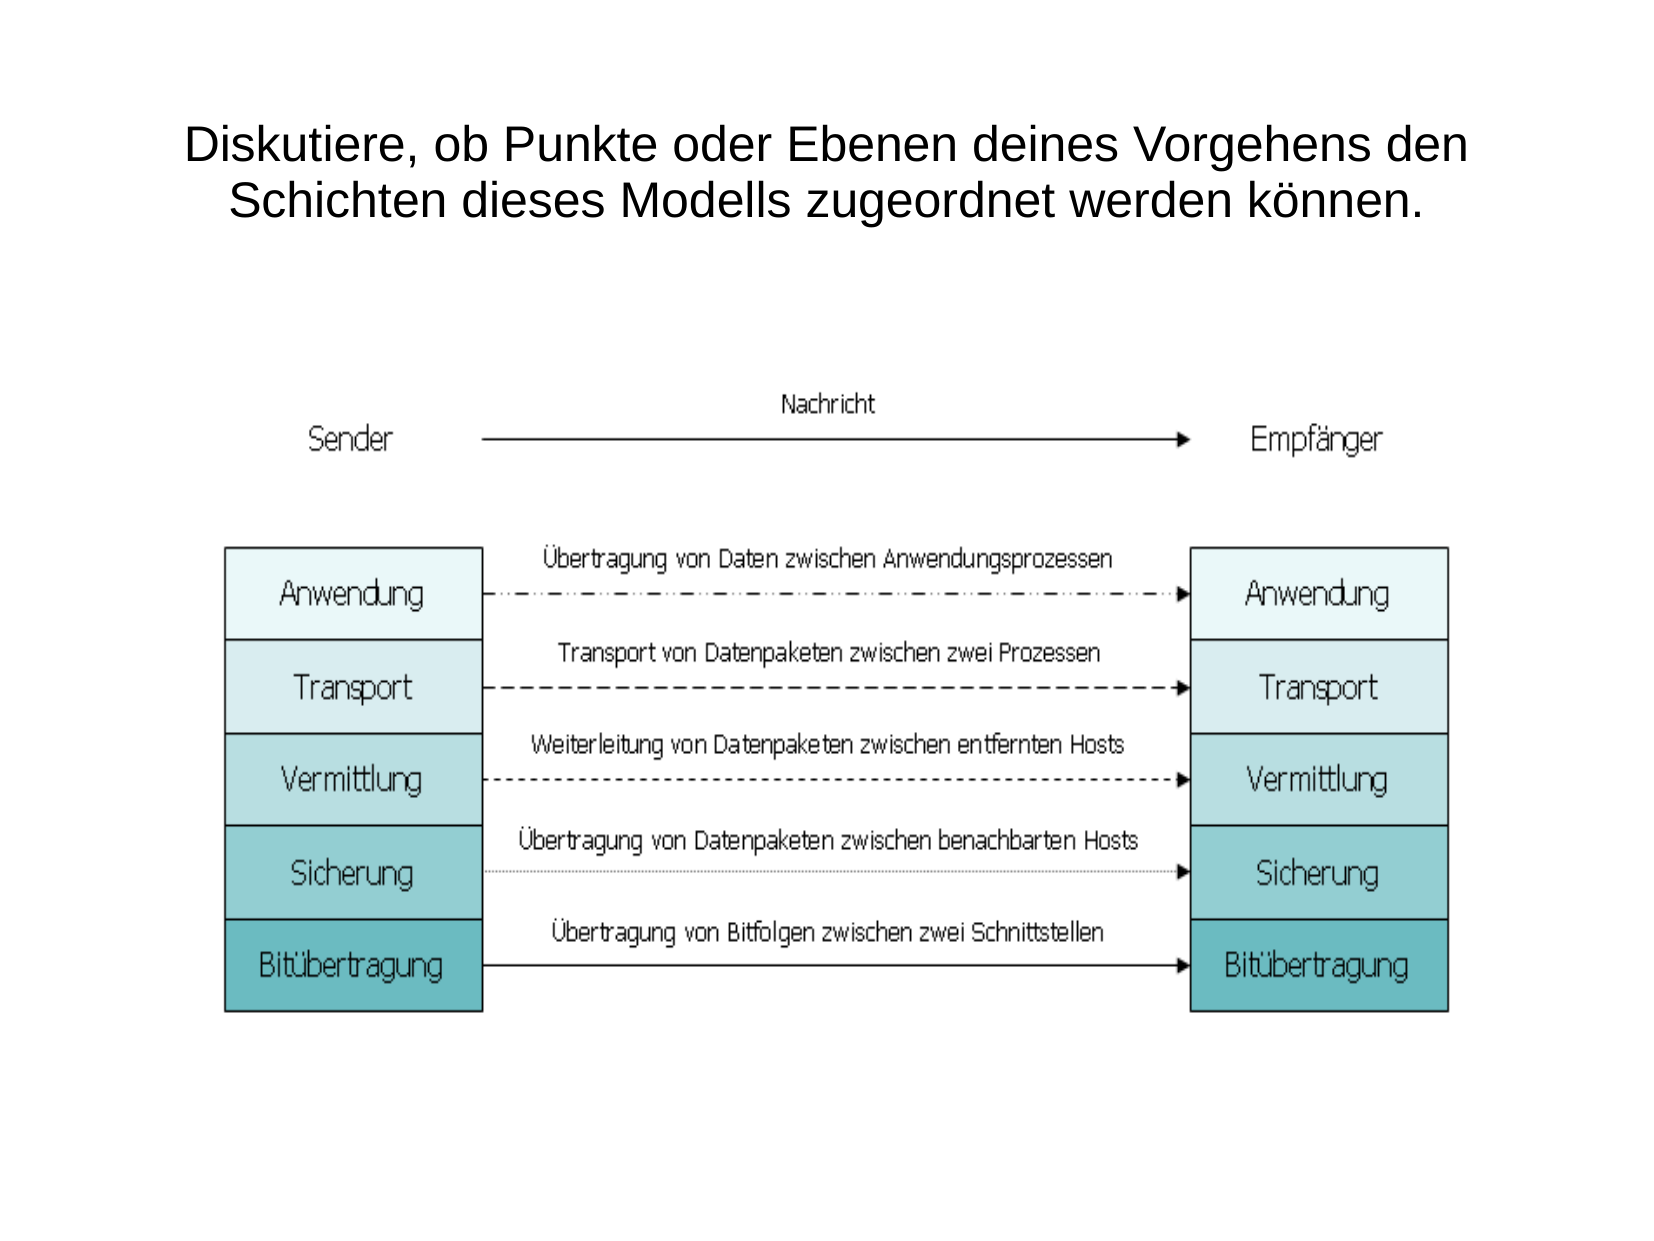

# Diskutiere, ob Punkte oder Ebenen deines Vorgehens den Schichten dieses Modells zugeordnet werden können.